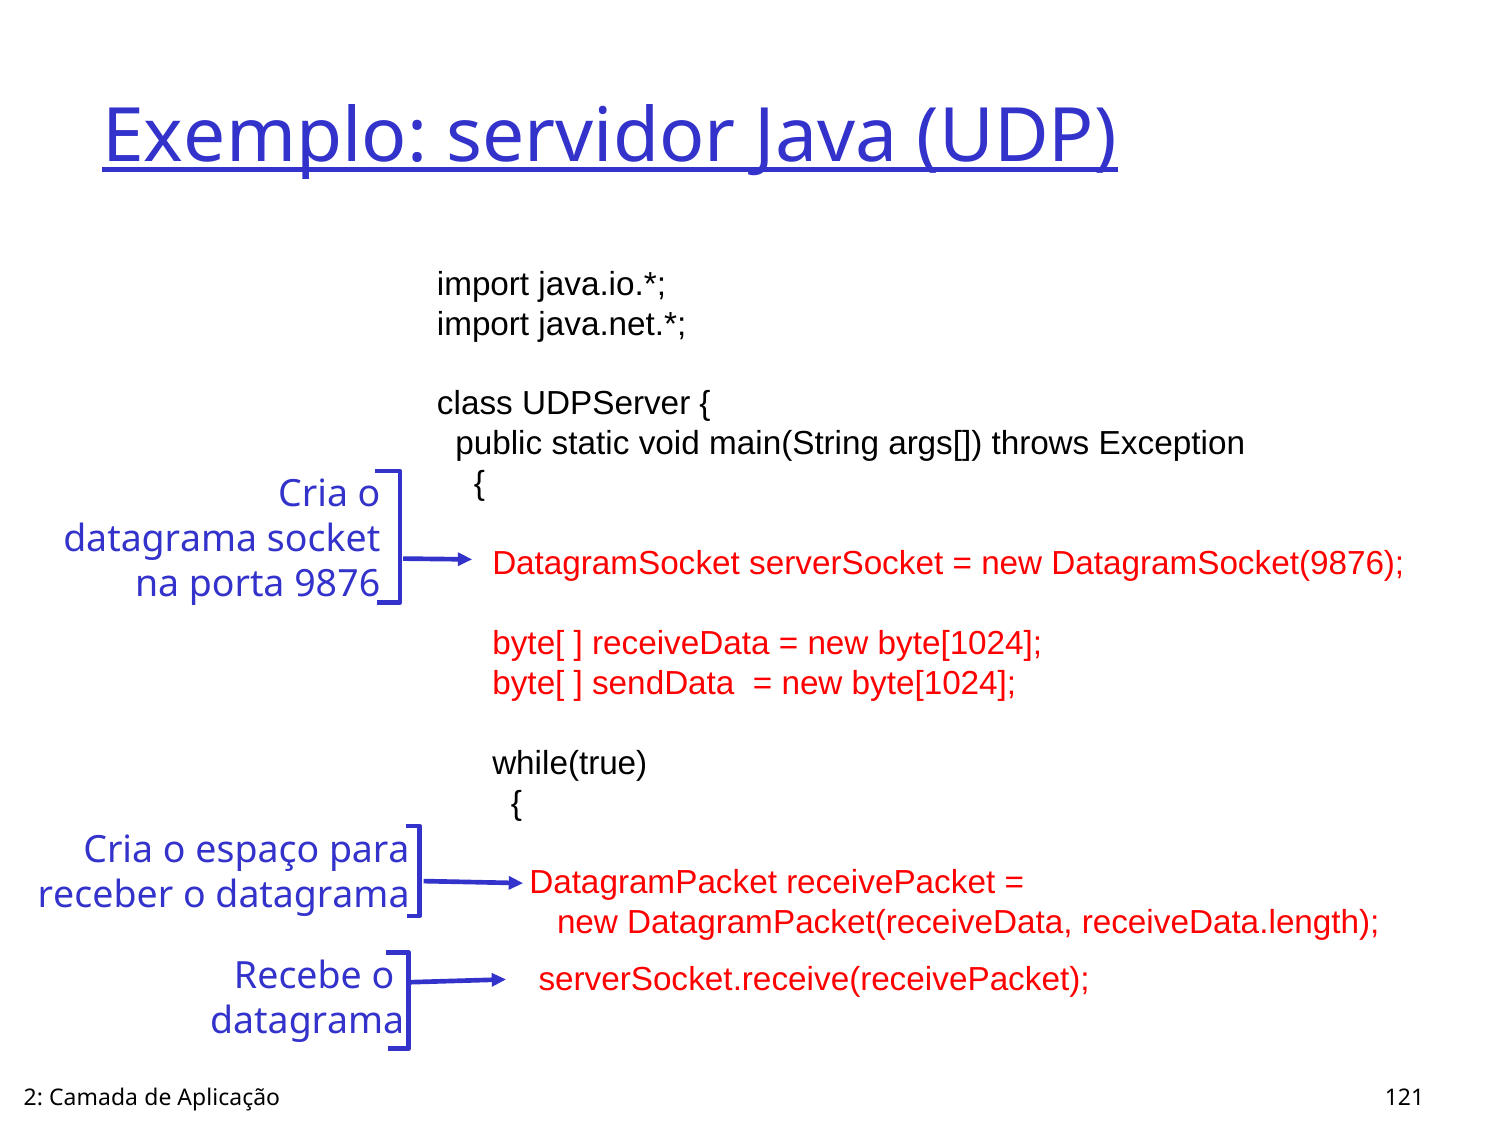

# Exemplo: servidor Java (UDP)
import java.io.*;
import java.net.*;
class UDPServer {
 public static void main(String args[]) throws Exception
 {
 DatagramSocket serverSocket = new DatagramSocket(9876);
 byte[ ] receiveData = new byte[1024];
 byte[ ] sendData = new byte[1024];
 while(true)
 {
 DatagramPacket receivePacket =
 new DatagramPacket(receiveData, receiveData.length);
 serverSocket.receive(receivePacket);
Cria o
datagrama socket
na porta 9876
Cria o espaço para
receber o datagrama
Recebe o
datagrama
121